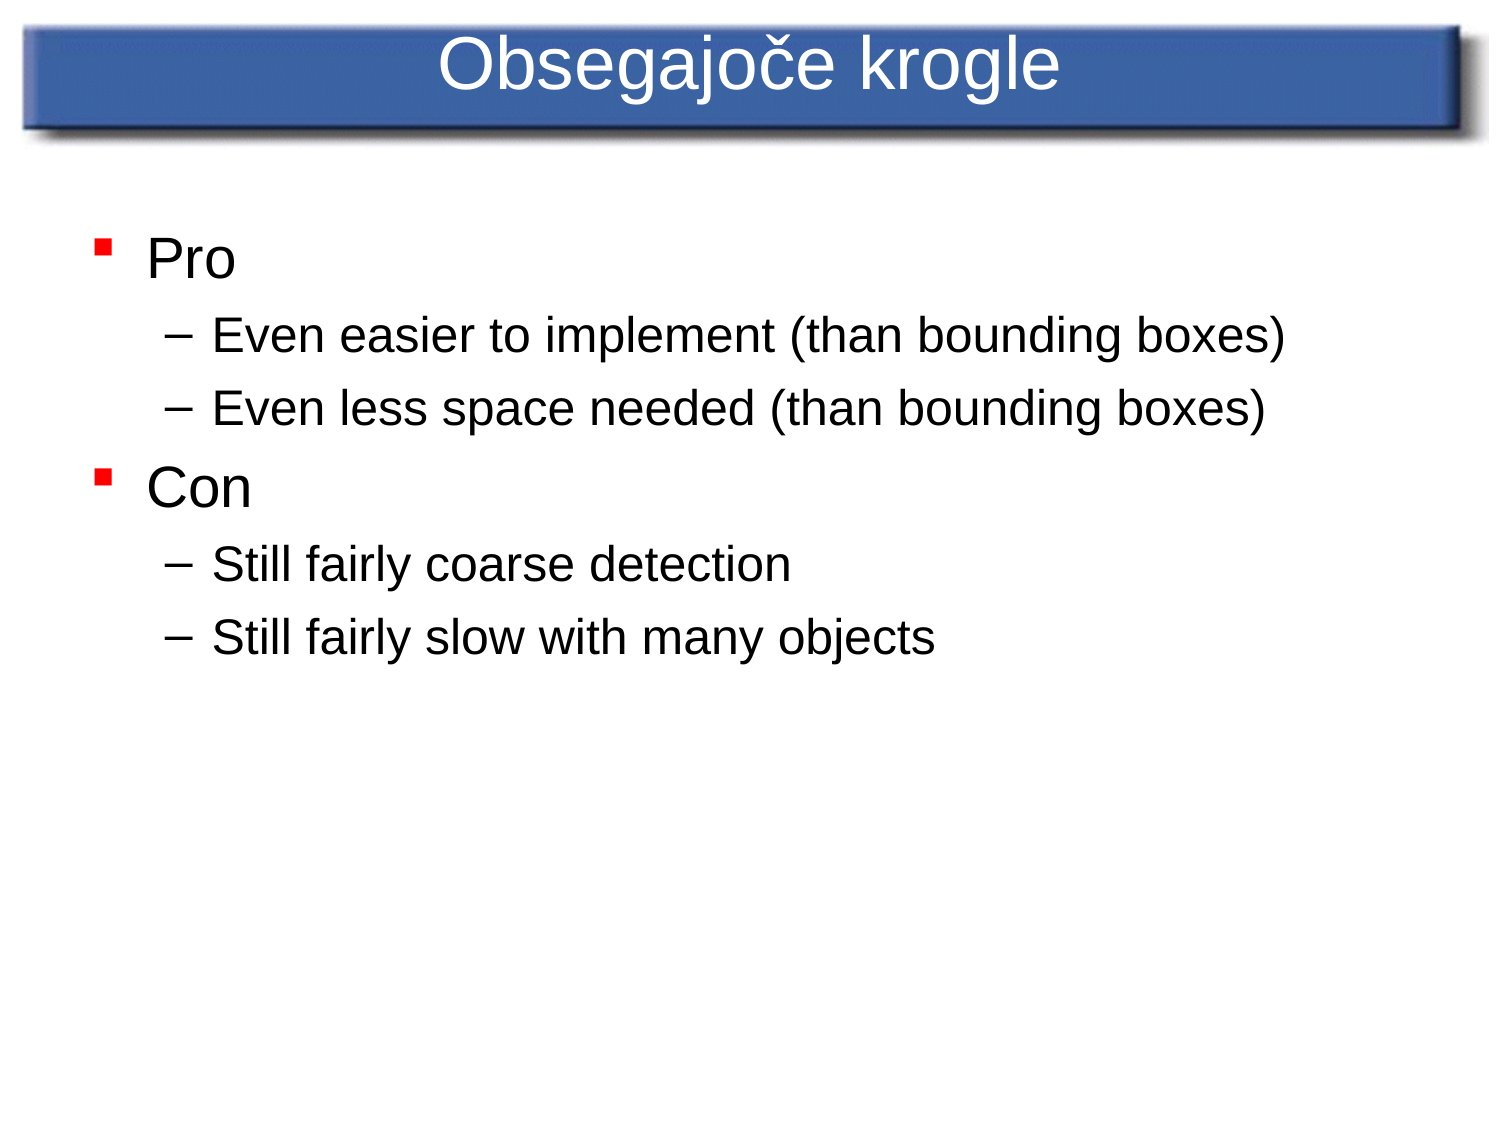

# Obsegajoče krogle
Pro
Even easier to implement (than bounding boxes)
Even less space needed (than bounding boxes)
Con
Still fairly coarse detection
Still fairly slow with many objects